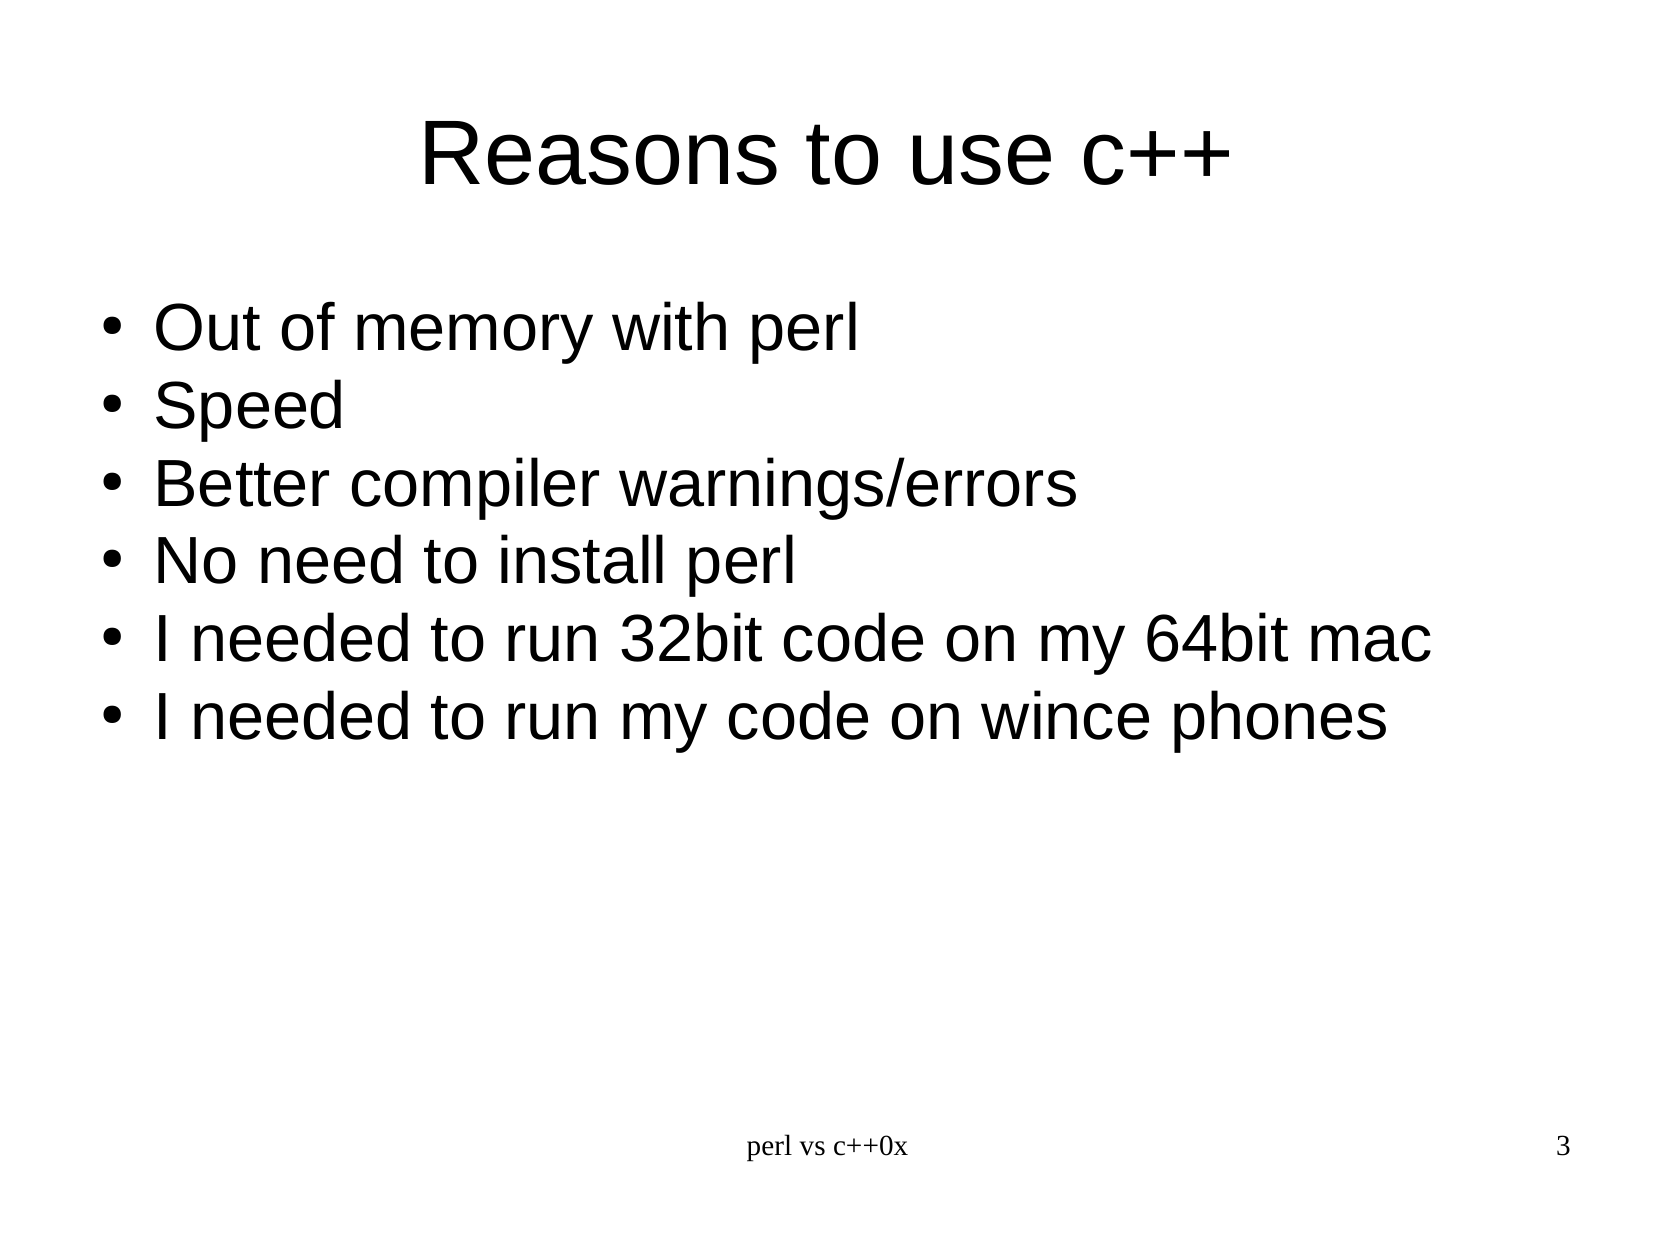

# Reasons to use c++
Out of memory with perl
Speed
Better compiler warnings/errors
No need to install perl
I needed to run 32bit code on my 64bit mac
I needed to run my code on wince phones
perl vs c++0x
3